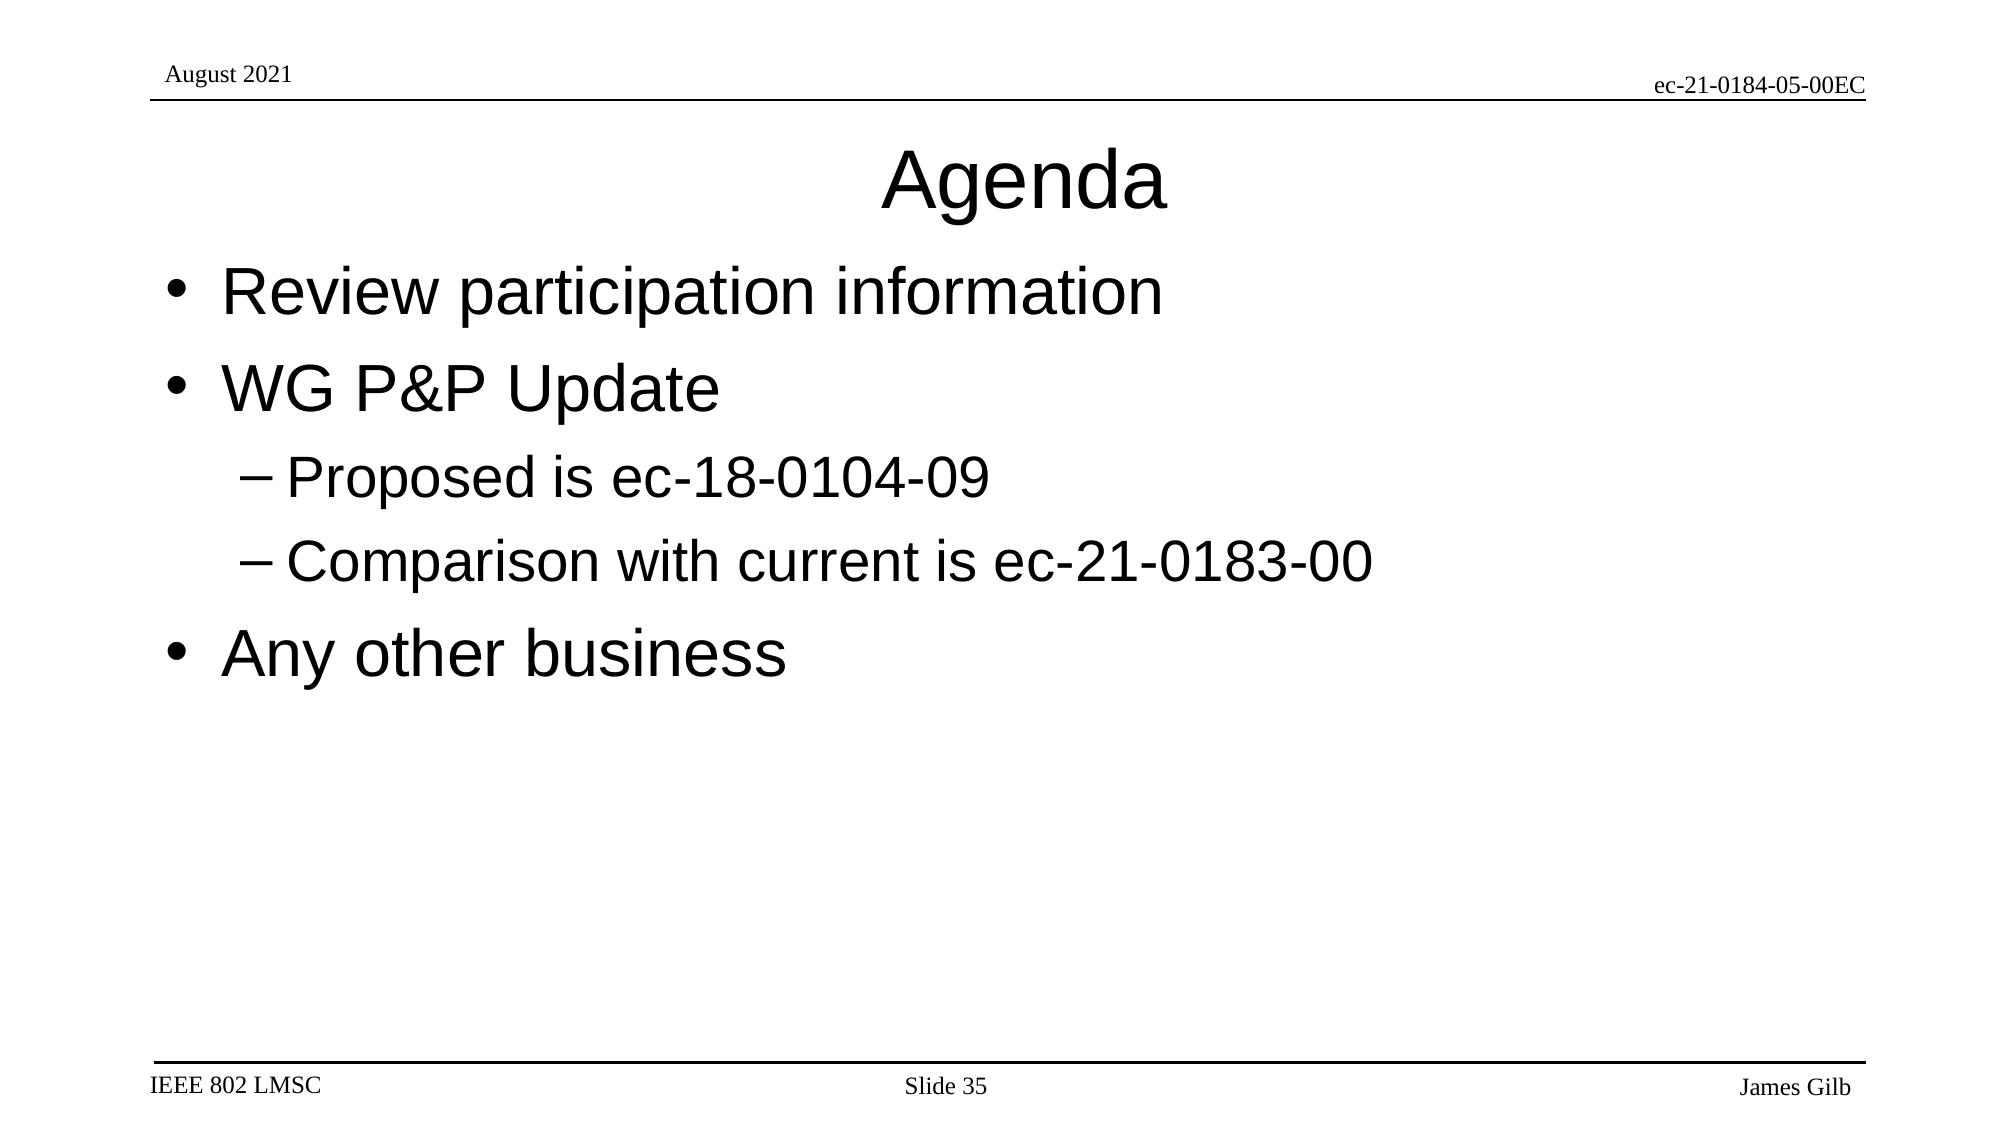

# Agenda
Review participation information
WG P&P Update
Proposed is ec-18-0104-09
Comparison with current is ec-21-0183-00
Any other business
35